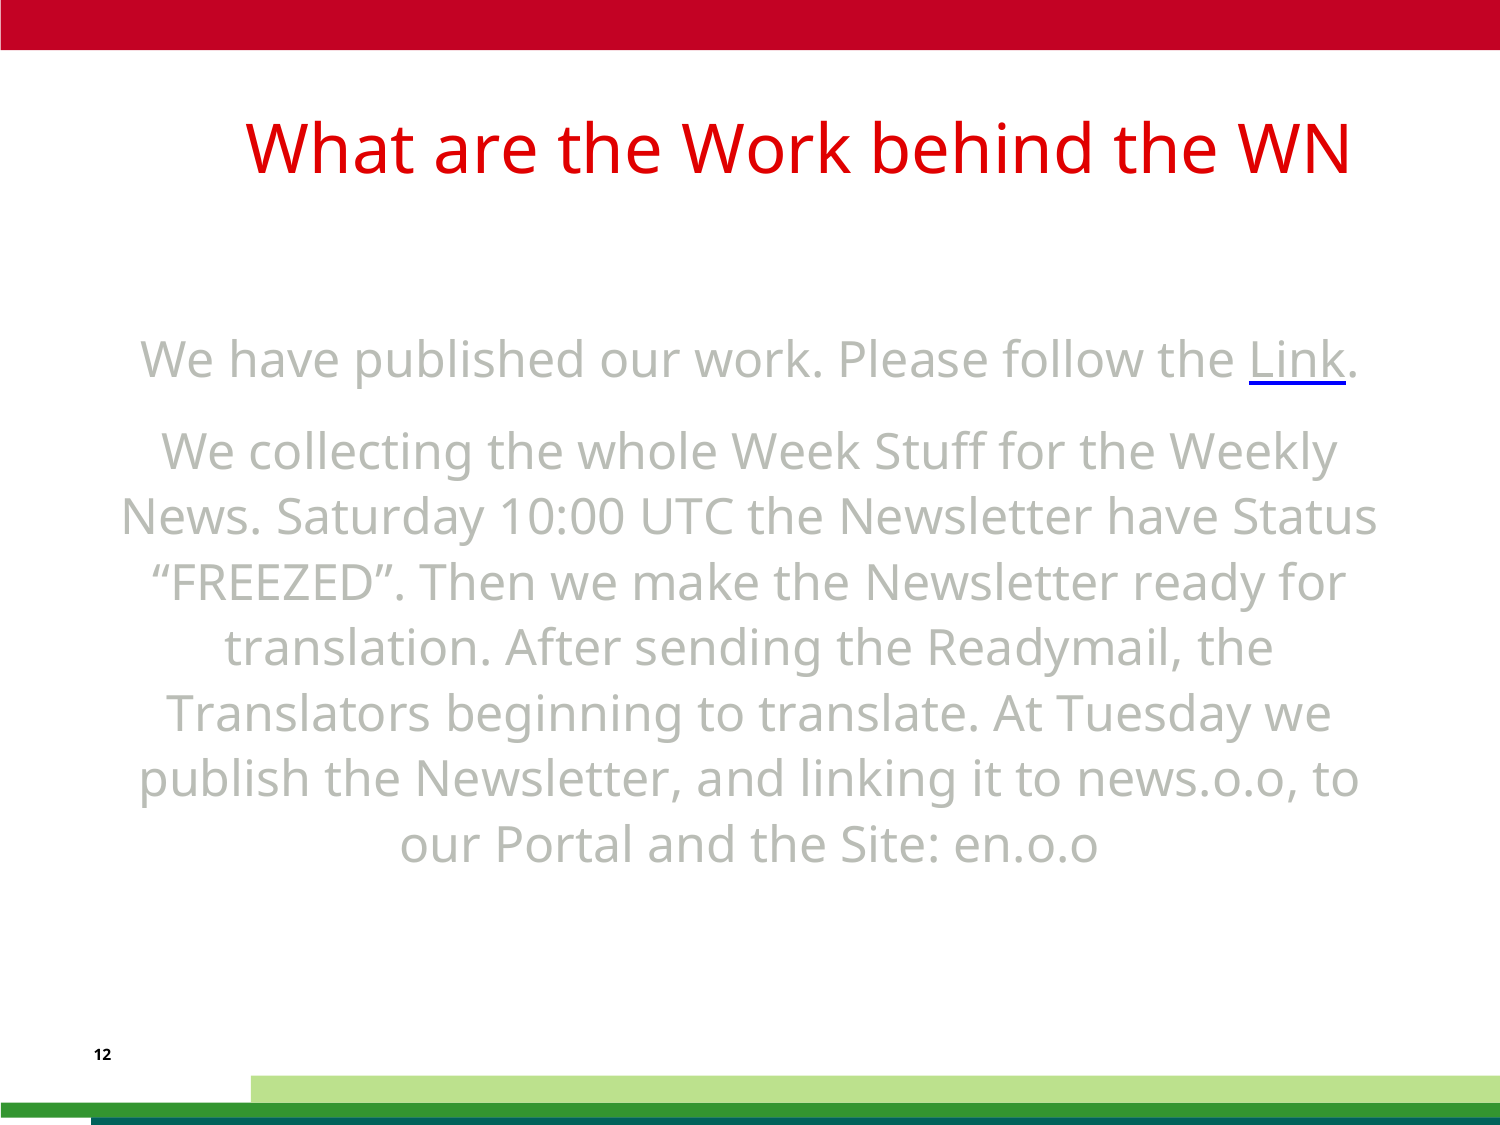

# What are the Work behind the WN
We have published our work. Please follow the Link.
We collecting the whole Week Stuff for the Weekly News. Saturday 10:00 UTC the Newsletter have Status “FREEZED”. Then we make the Newsletter ready for translation. After sending the Readymail, the Translators beginning to translate. At Tuesday we publish the Newsletter, and linking it to news.o.o, to our Portal and the Site: en.o.o
Testing